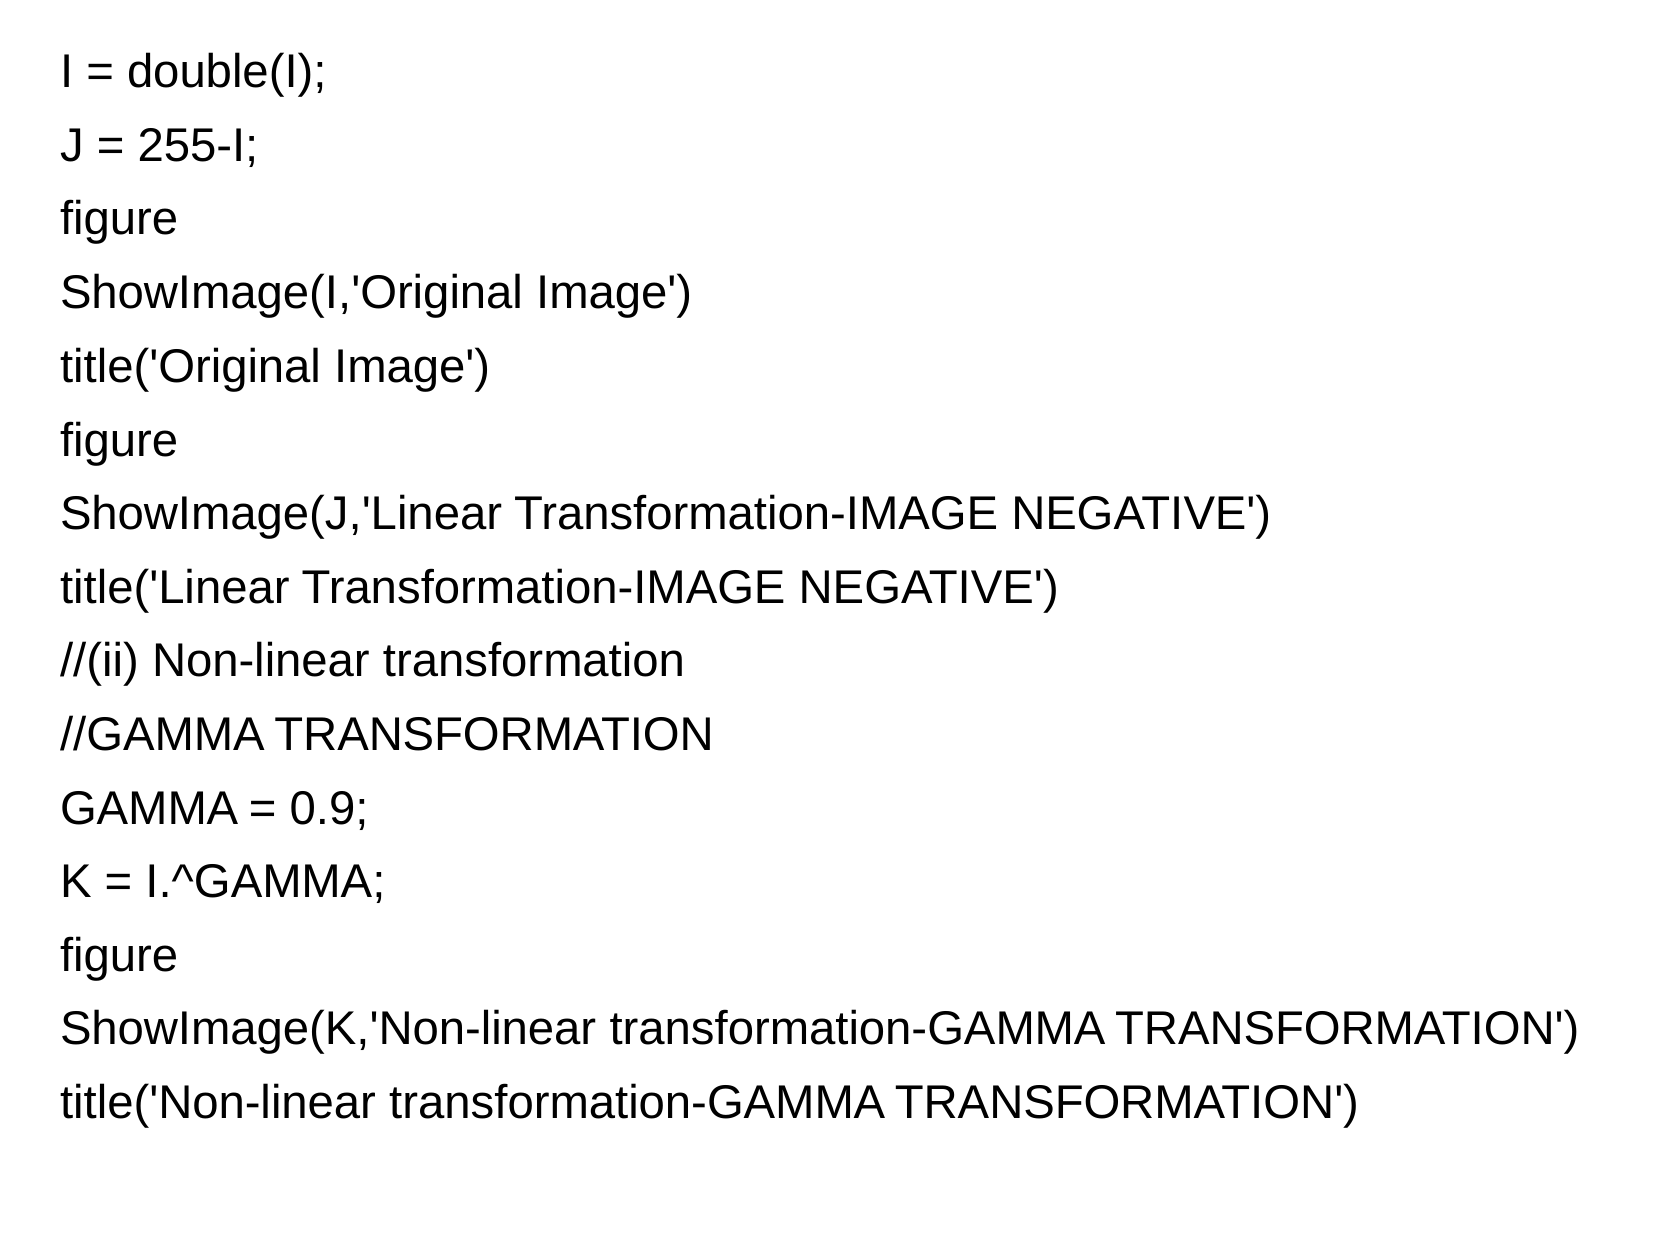

# I = double(I);
J = 255-I;
figure
ShowImage(I,'Original Image')
title('Original Image')
figure
ShowImage(J,'Linear Transformation-IMAGE NEGATIVE')
title('Linear Transformation-IMAGE NEGATIVE')
//(ii) Non-linear transformation
//GAMMA TRANSFORMATION
GAMMA = 0.9;
K = I.^GAMMA;
figure
ShowImage(K,'Non-linear transformation-GAMMA TRANSFORMATION')
title('Non-linear transformation-GAMMA TRANSFORMATION')